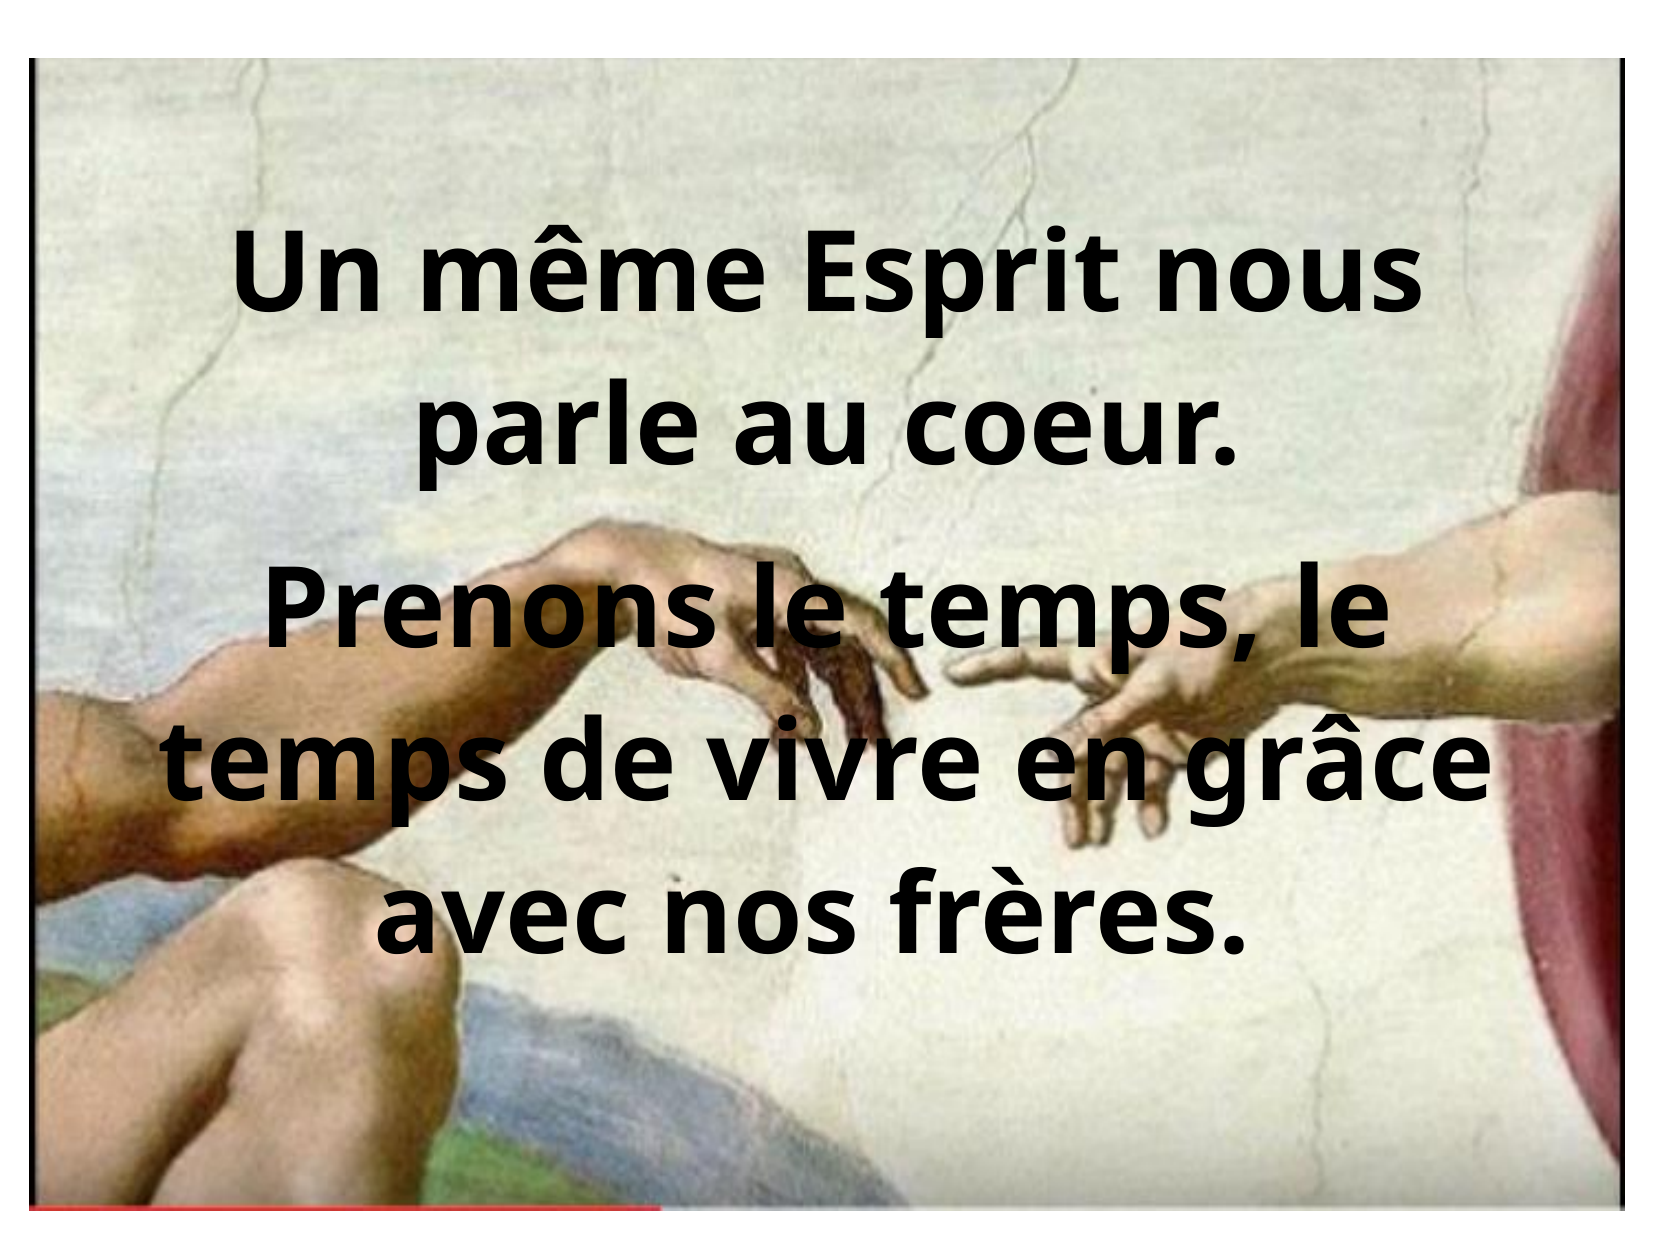

# Un même Esprit nous parle au coeur.
Prenons le temps, le temps de vivre en grâce avec nos frères.